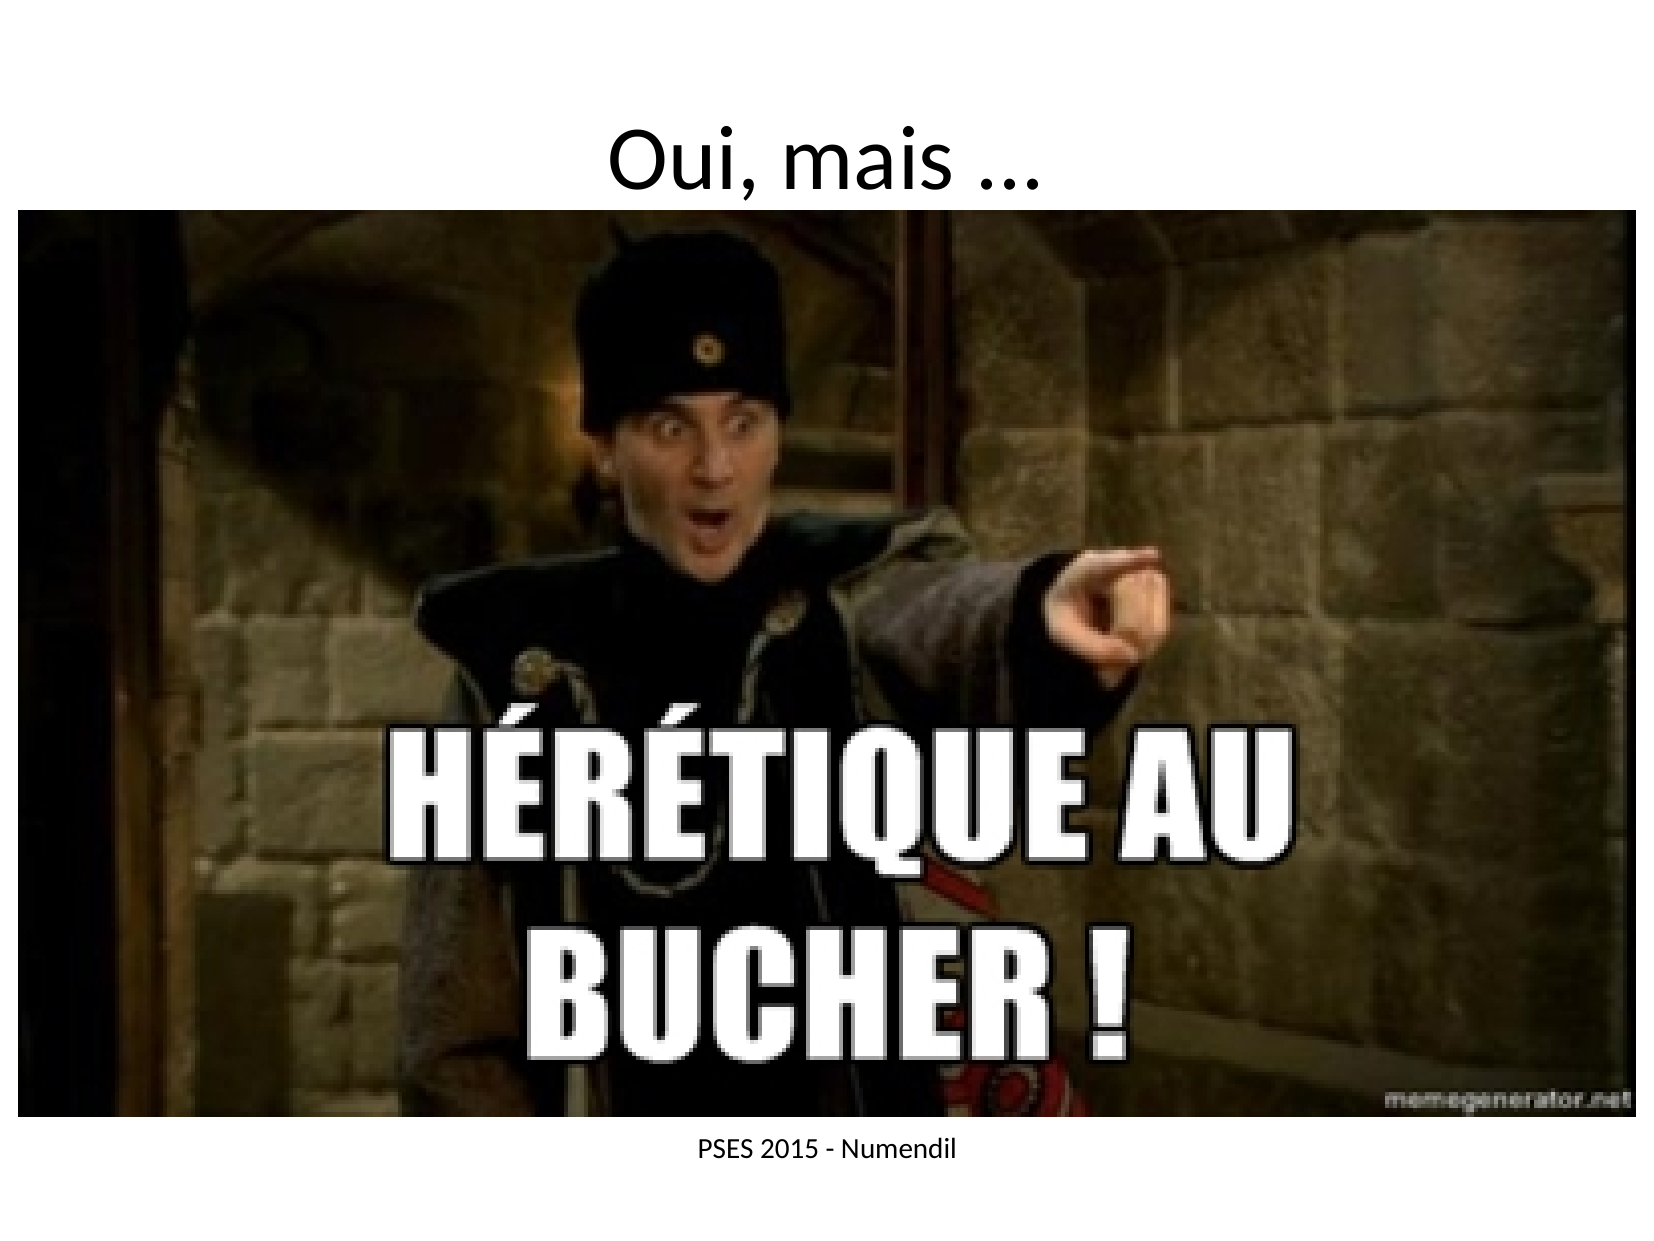

# Oui, mais ...
« M. Facebook a accès à nos données personnelles, personne ne sait ce qu'il en fait et ça n'indigne personne. » - Bernard Cazeneuve
« Tout est strictement encadré par la CNCTR »
« Nous ne récupérons pas le contenu, juste les métadonnées  ! »
« Les données récupérées ne sont pas conservées ! »
« Cette loi donne un cadre légal aux pratiques du renseignement ! »
« Il faut bien combattre le terrorisme, non ? Faut bien combattre le terrorisme ? Faut combattre le terrorisme ! Faut … le terrorisme ! … le terrorisme ! terrorisme ! terroriste ! »
PSES 2015 - Numendil
PSES 2015 - Numendil